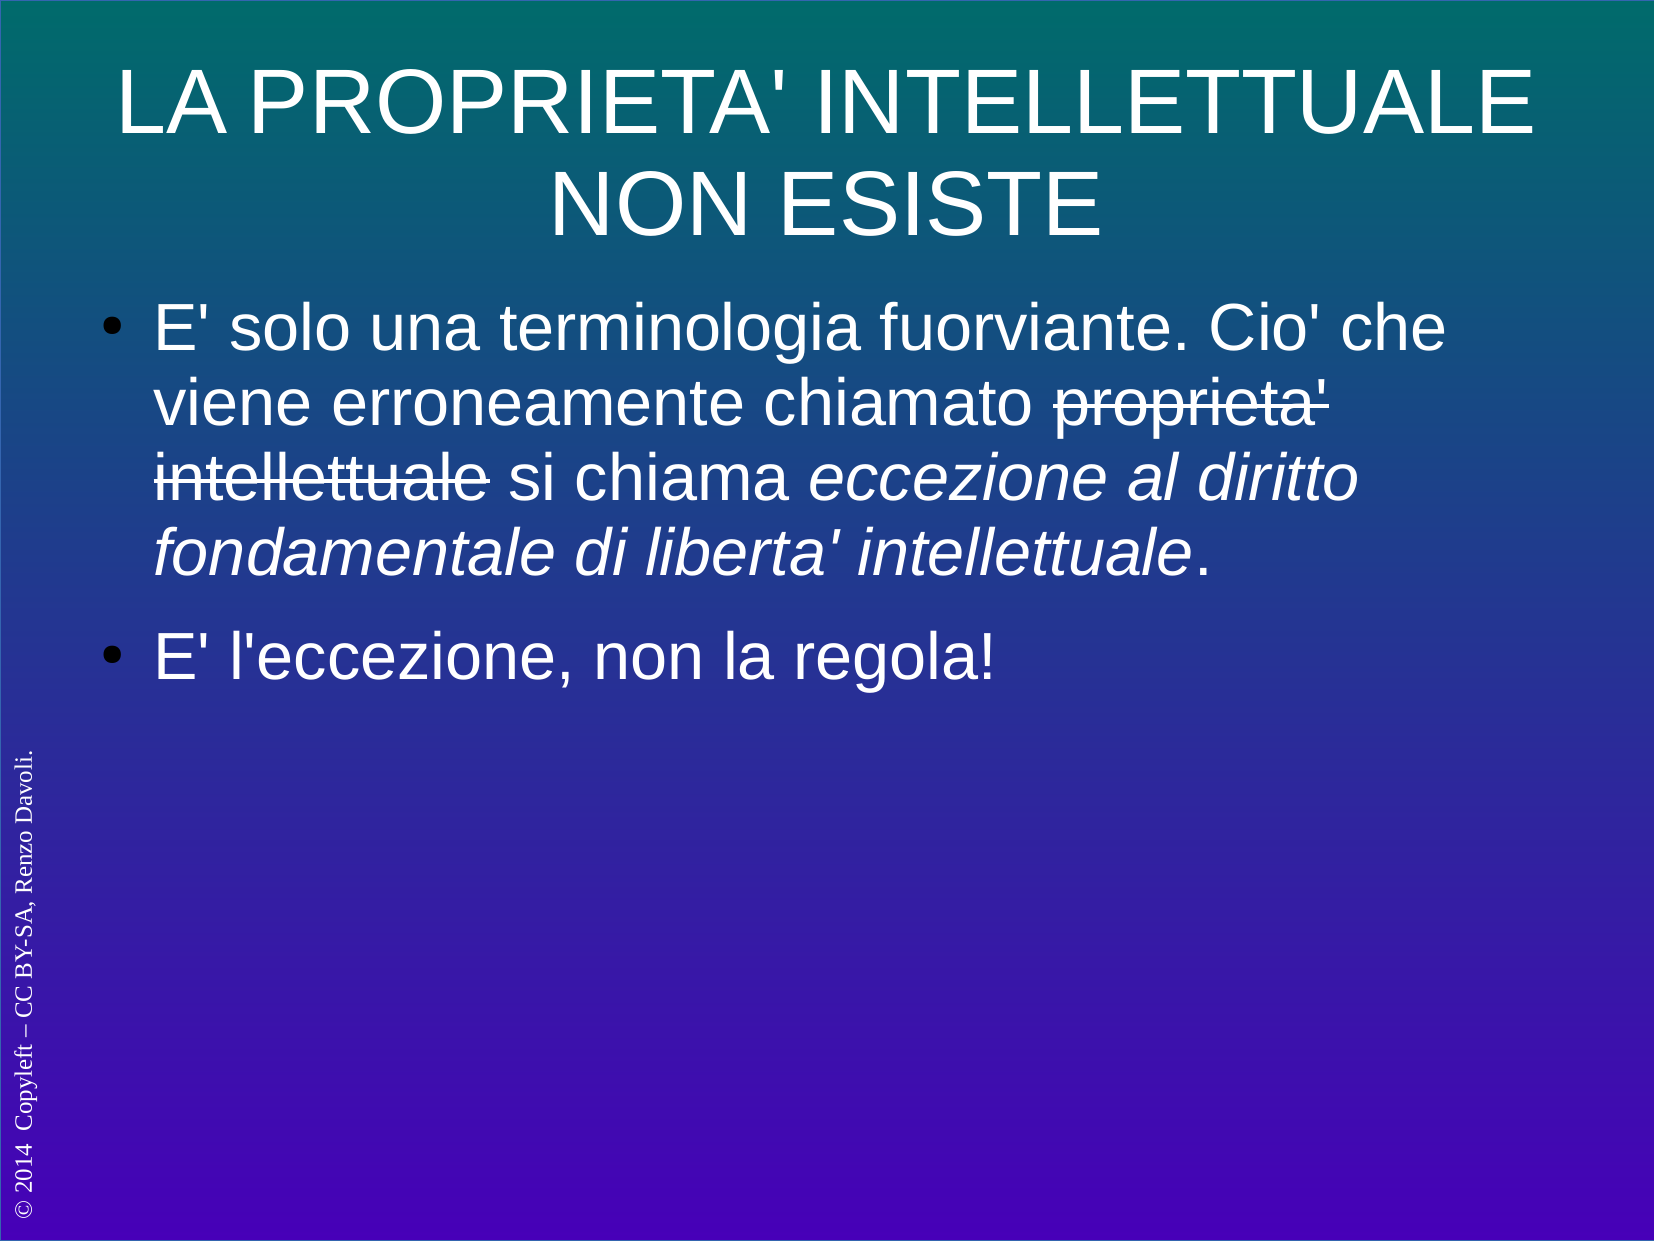

# LA PROPRIETA' INTELLETTUALE NON ESISTE
E' solo una terminologia fuorviante. Cio' che viene erroneamente chiamato proprieta' intellettuale si chiama eccezione al diritto fondamentale di liberta' intellettuale.
E' l'eccezione, non la regola!